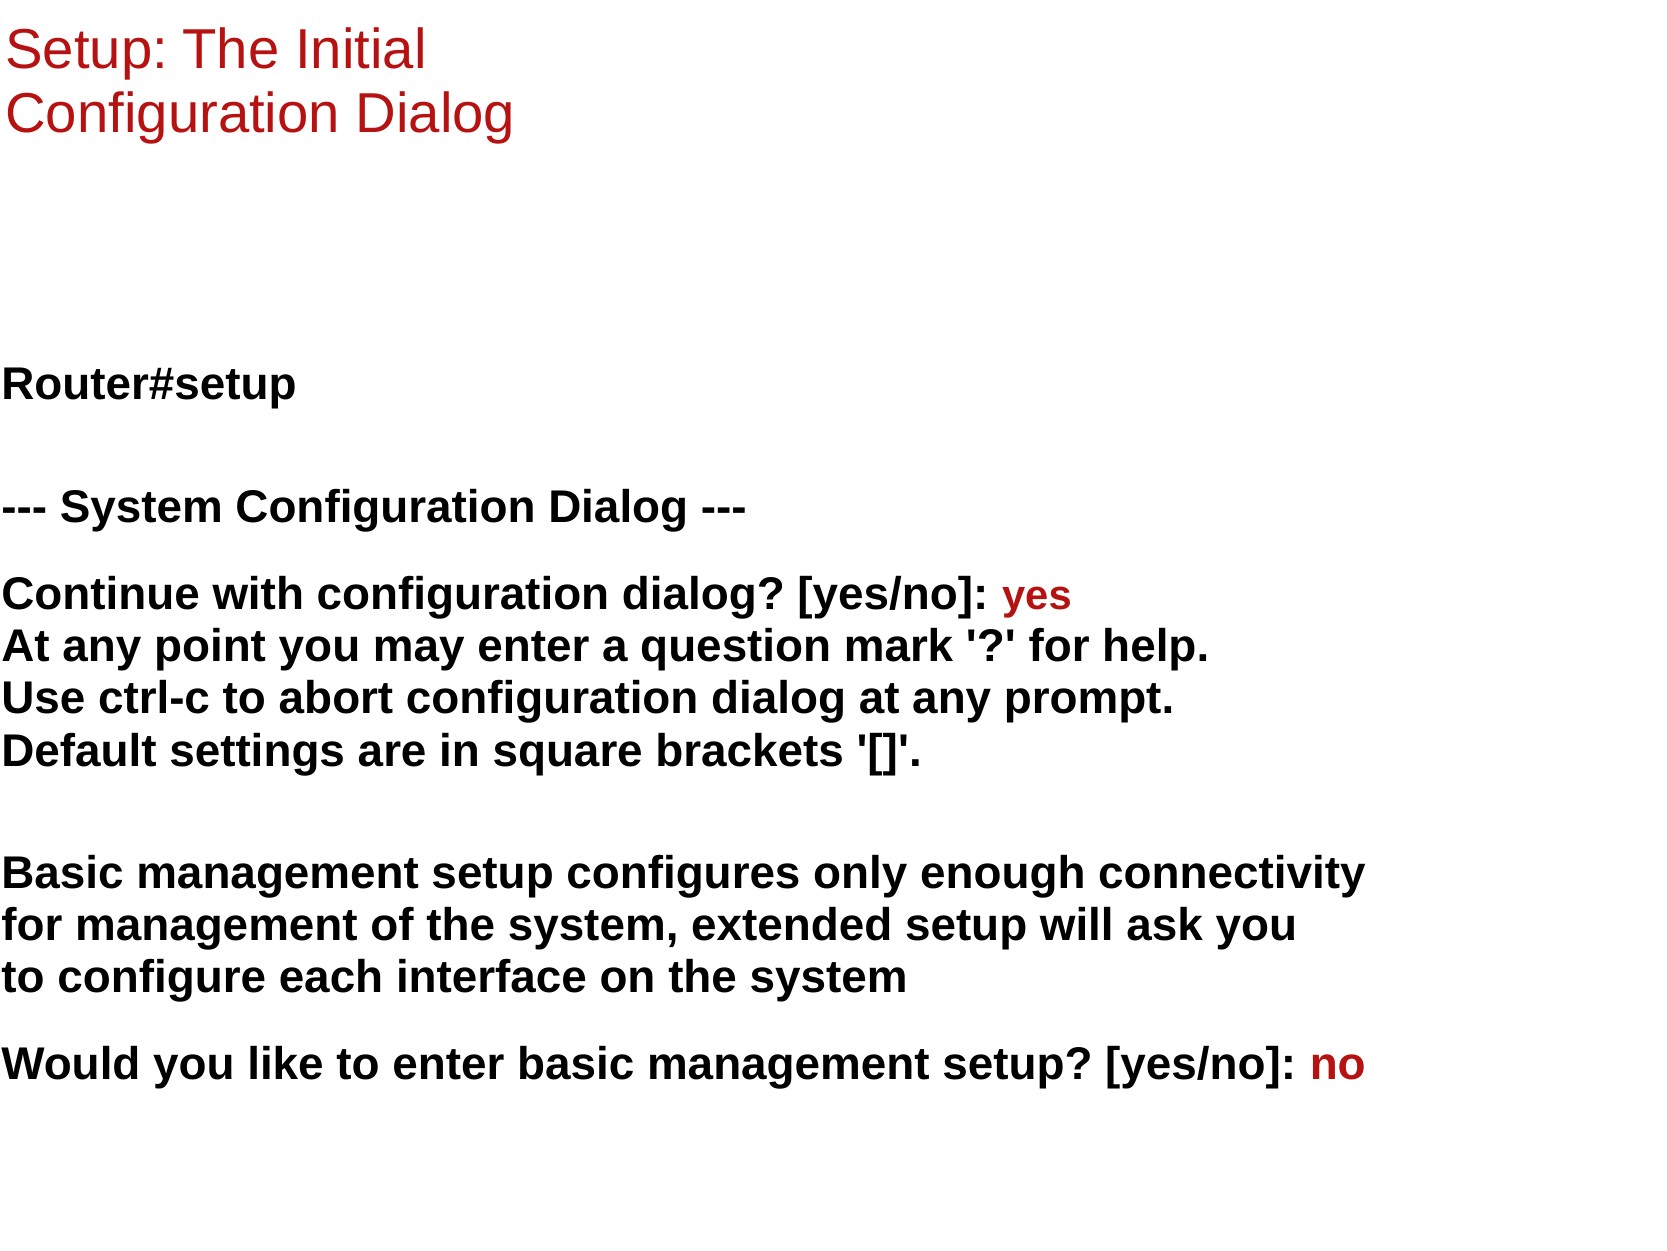

Setup: The Initial
Configuration Dialog
Router#setup
--- System Configuration Dialog ---
Continue with configuration dialog? [yes/no]: yes
At any point you may enter a question mark '?' for help.
Use ctrl-c to abort configuration dialog at any prompt.
Default settings are in square brackets '[]'.
Basic management setup configures only enough connectivity
for management of the system, extended setup will ask you
to configure each interface on the system
Would you like to enter basic management setup? [yes/no]: no